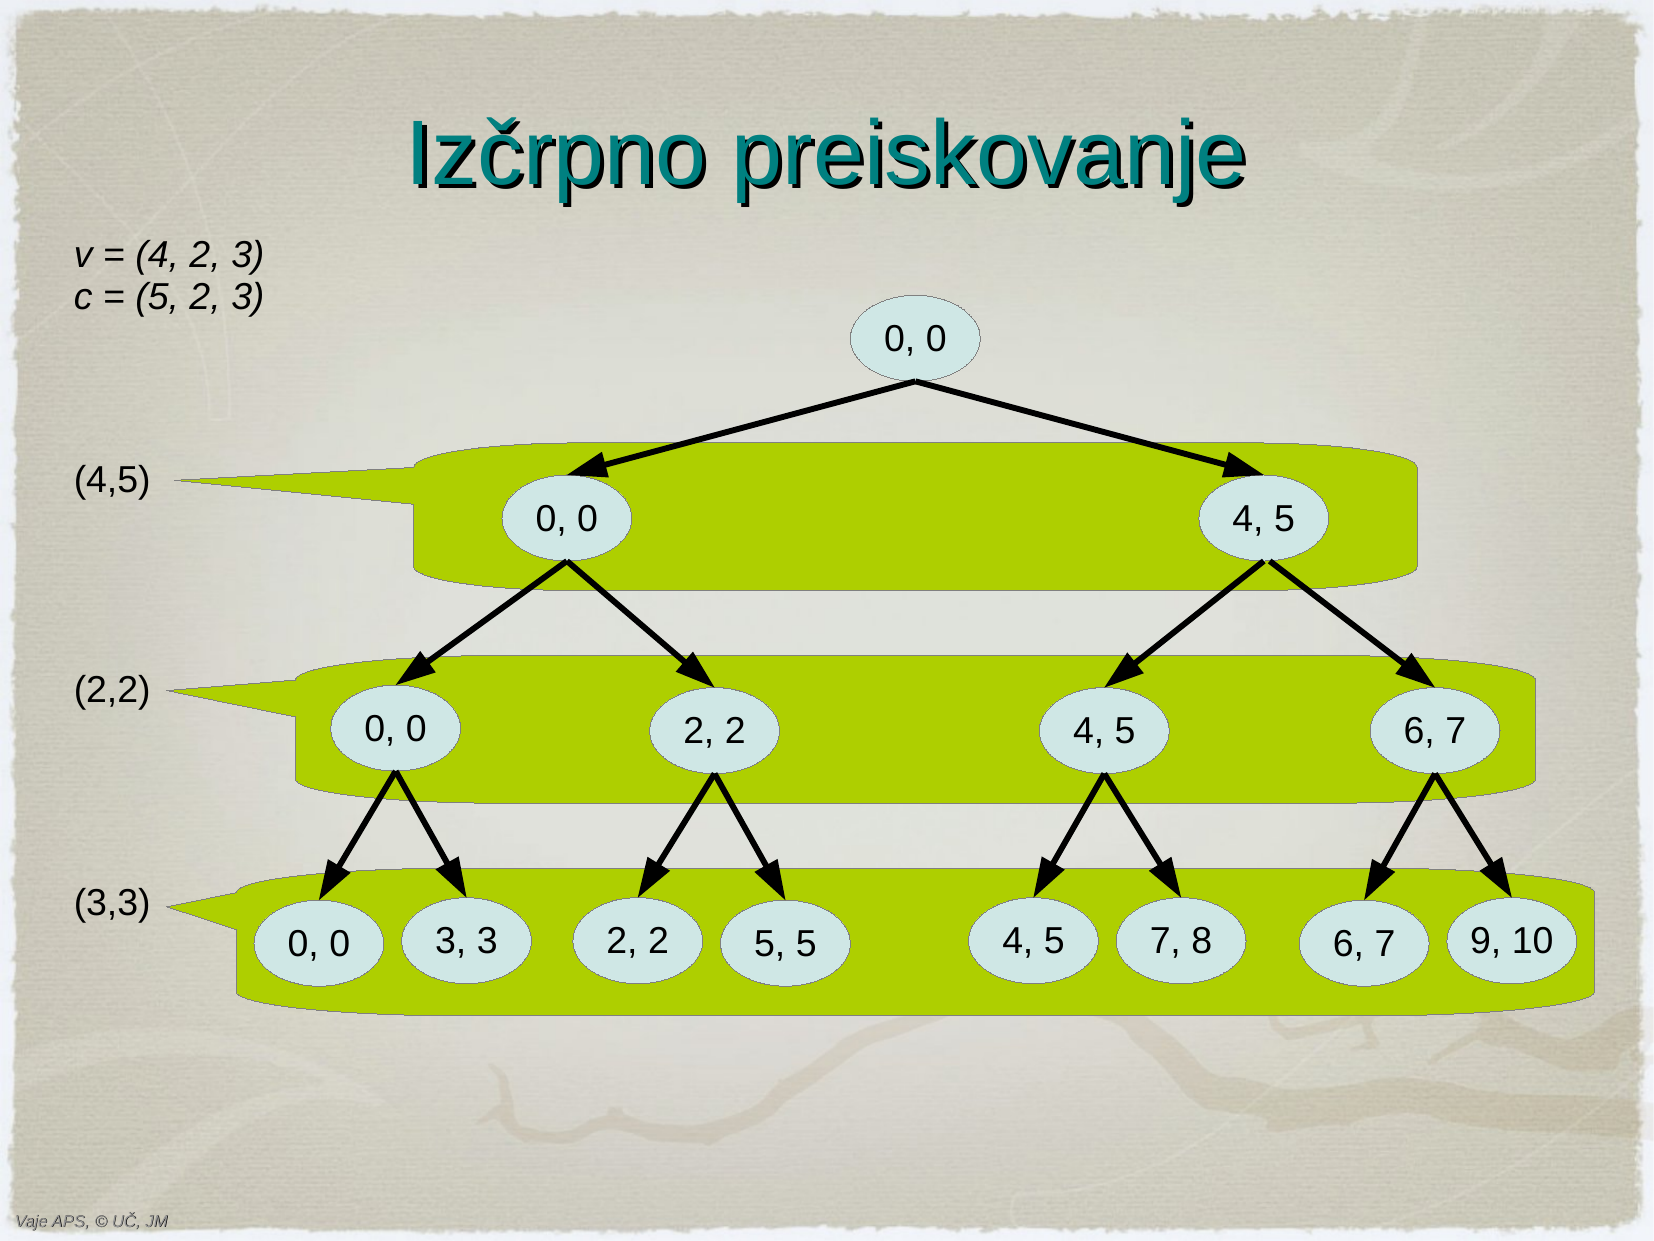

# Izčrpno preiskovanje
v = (4, 2, 3)
c = (5, 2, 3)
0, 0
(4,5)
0, 0
4, 5
(2,2)
0, 0
2, 2
4, 5
6, 7
(3,3)
3, 3
2, 2
4, 5
7, 8
9, 10
0, 0
5, 5
6, 7